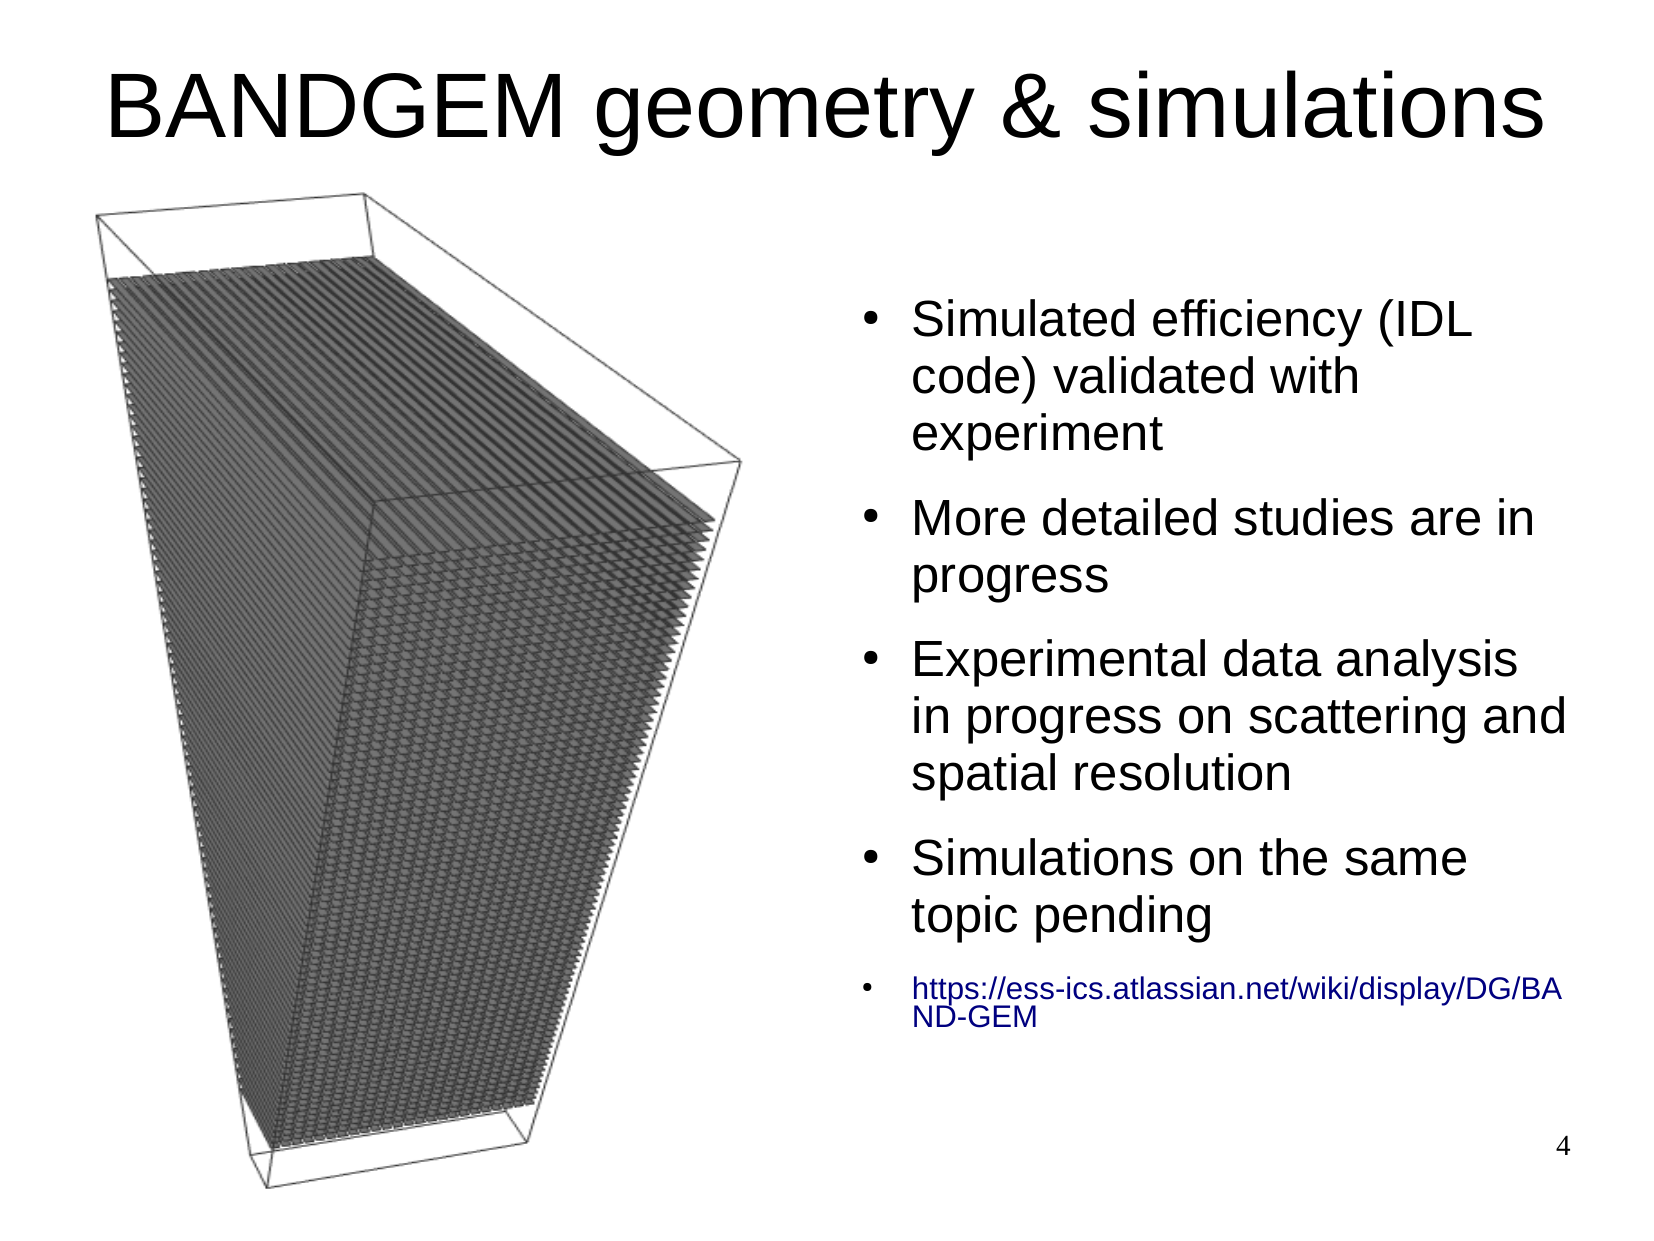

# BANDGEM geometry & simulations
Simulated efficiency (IDL code) validated with experiment
More detailed studies are in progress
Experimental data analysis in progress on scattering and spatial resolution
Simulations on the same topic pending
https://ess-ics.atlassian.net/wiki/display/DG/BAND-GEM
4